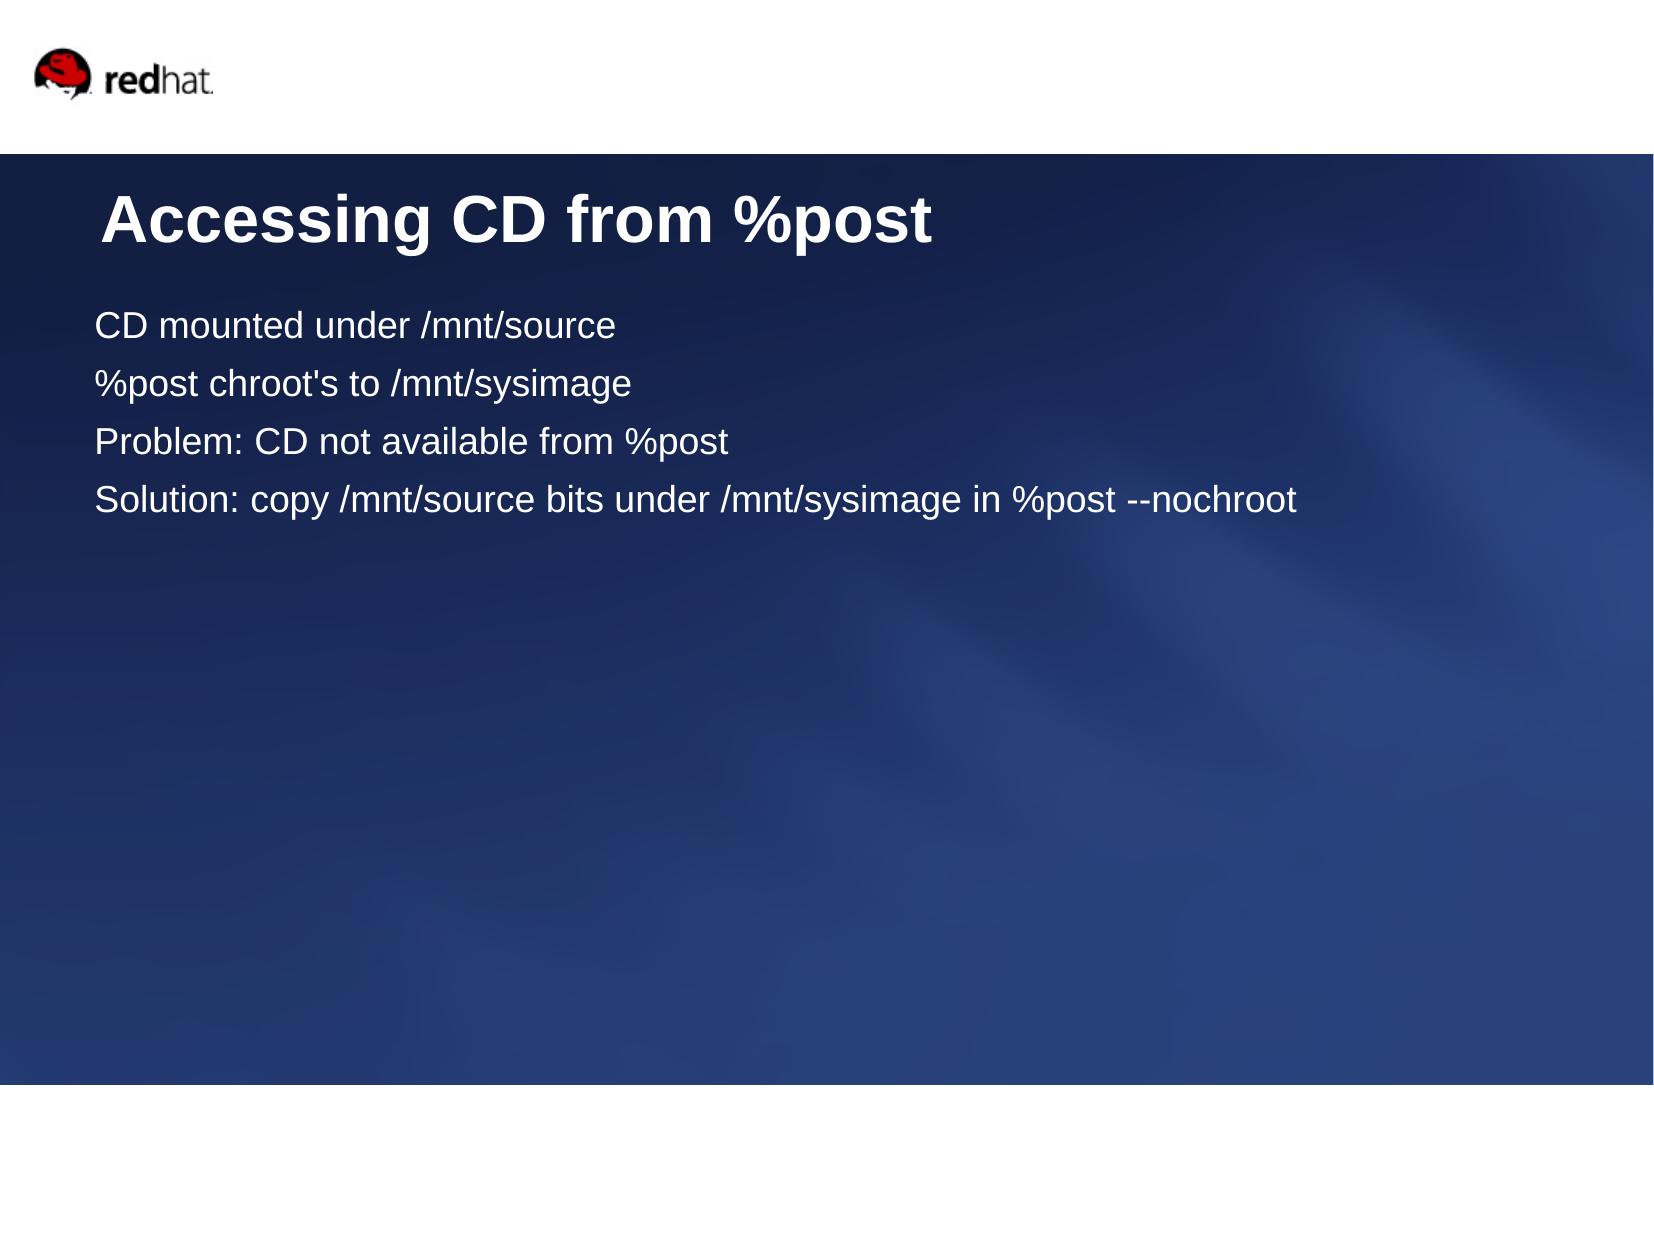

# Accessing CD from %post
CD mounted under /mnt/source
%post chroot's to /mnt/sysimage
Problem: CD not available from %post
Solution: copy /mnt/source bits under /mnt/sysimage in %post --nochroot